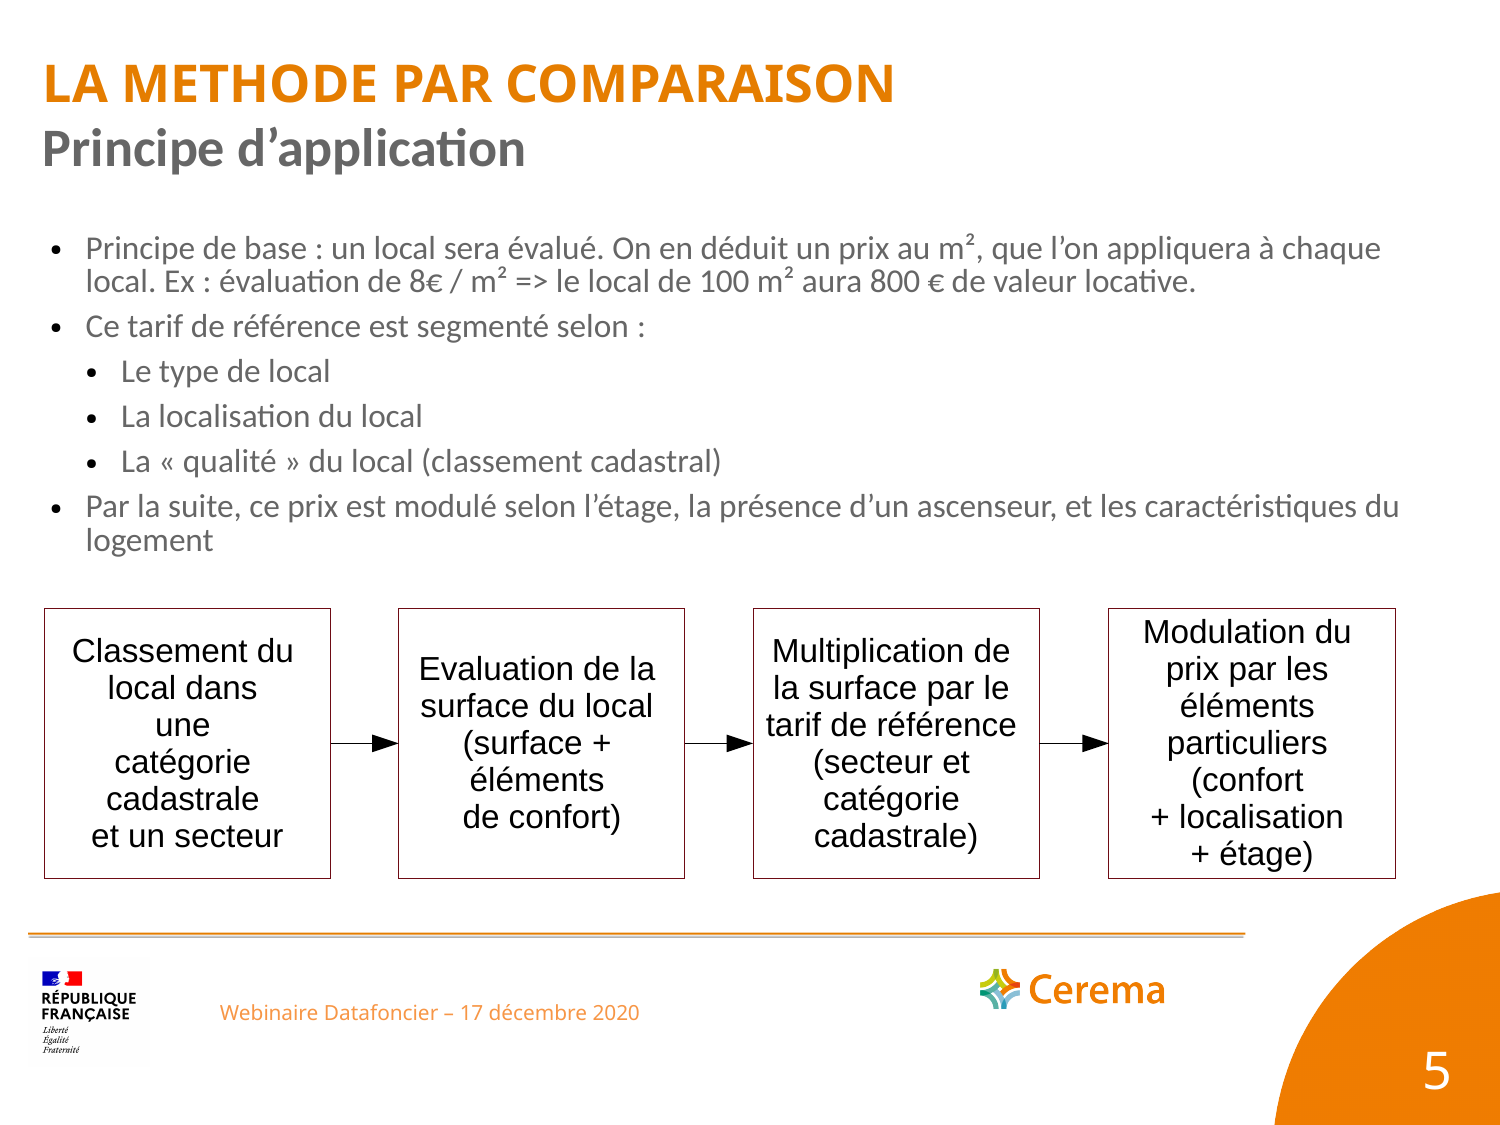

La methode par comparaison
Principe d’application
Principe de base : un local sera évalué. On en déduit un prix au m², que l’on appliquera à chaque local. Ex : évaluation de 8€ / m² => le local de 100 m² aura 800 € de valeur locative.
Ce tarif de référence est segmenté selon :
Le type de local
La localisation du local
La « qualité » du local (classement cadastral)
Par la suite, ce prix est modulé selon l’étage, la présence d’un ascenseur, et les caractéristiques du logement
Classement du
local dans
une
catégorie
cadastrale
et un secteur
Evaluation de la
surface du local
(surface +
éléments
de confort)
Multiplication de
la surface par le
tarif de référence
(secteur et
catégorie
cadastrale)
Modulation du
prix par les
éléments
particuliers
(confort
+ localisation
+ étage)
Webinaire Datafoncier – 17 décembre 2020